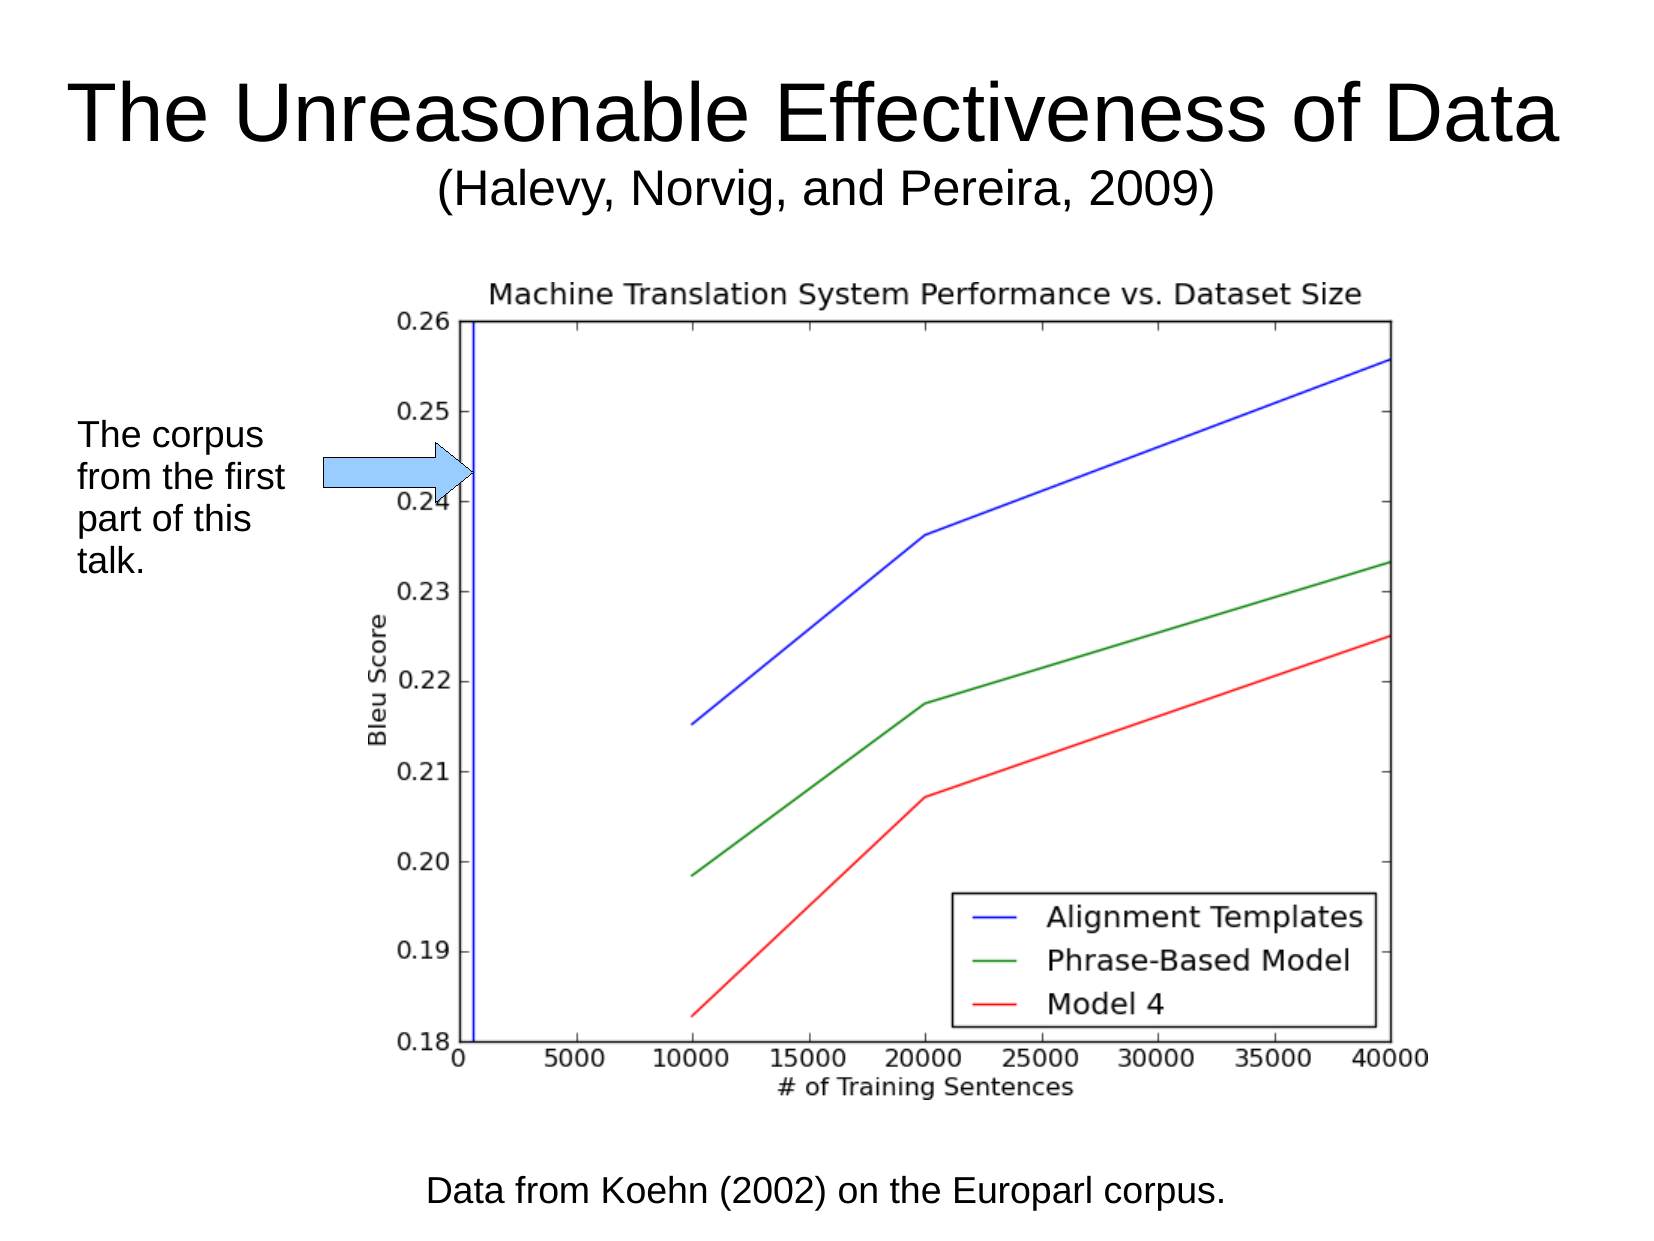

# The Unreasonable Effectiveness of Data (Halevy, Norvig, and Pereira, 2009)
The corpus
from the first
part of this talk.
Data from Koehn (2002) on the Europarl corpus.